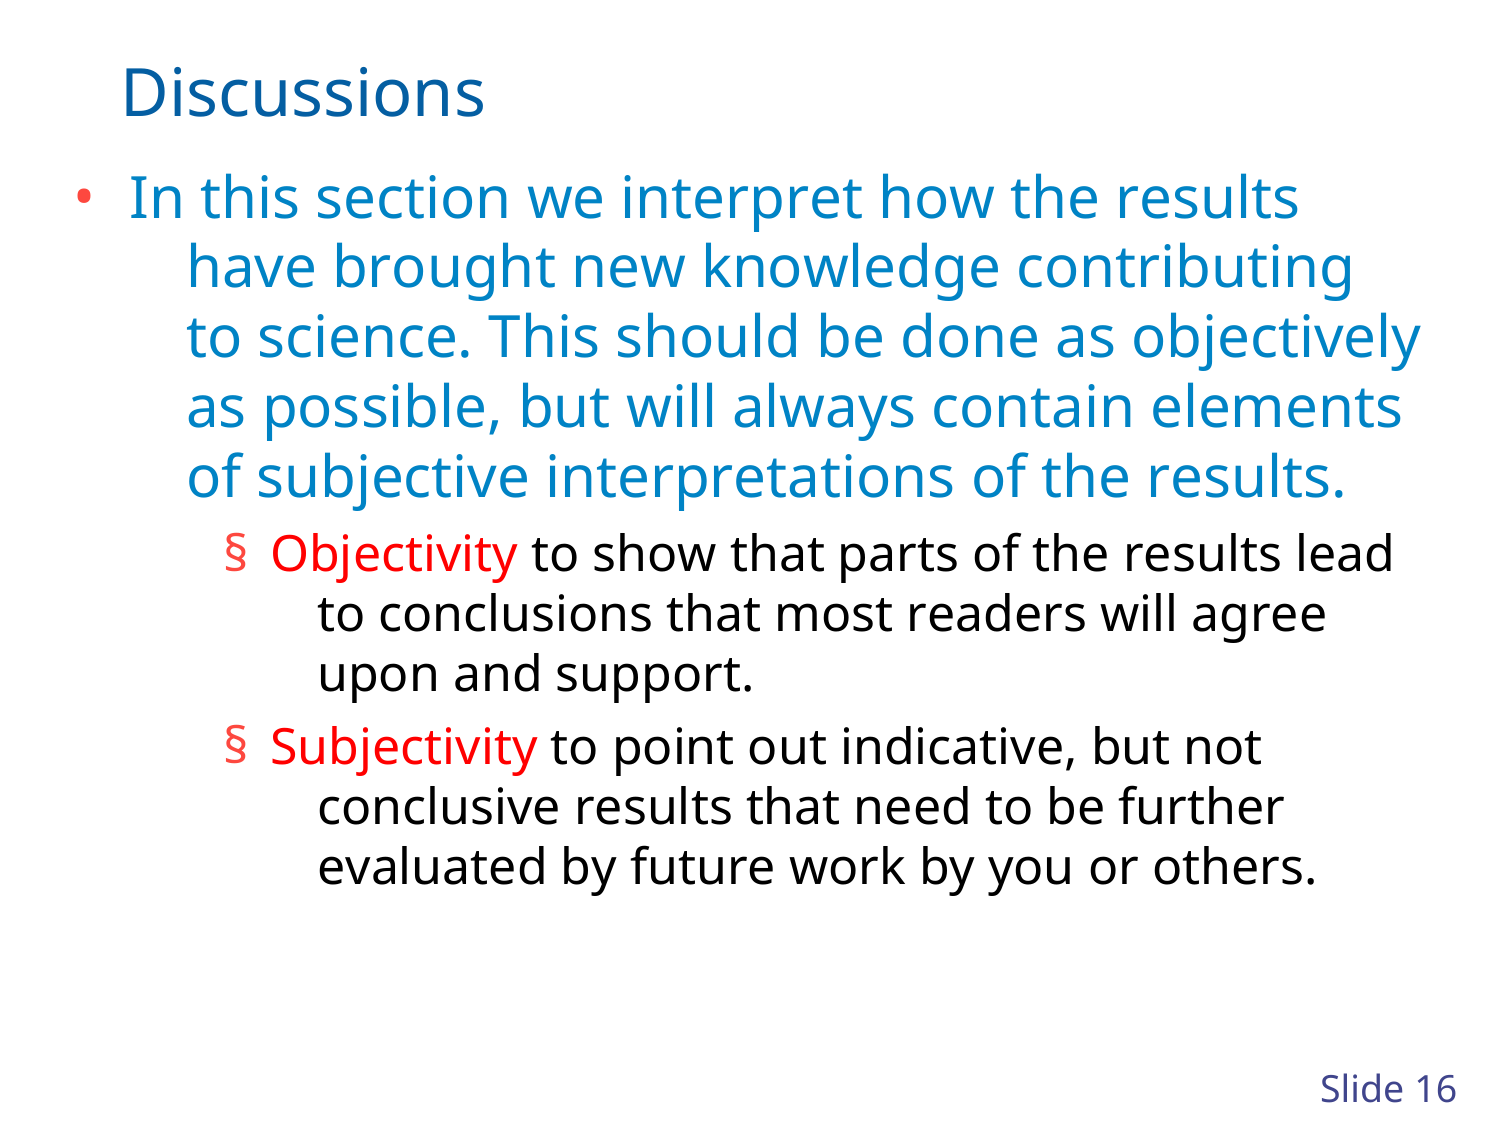

# Discussions
In this section we interpret how the results have brought new knowledge contributing to science. This should be done as objectively as possible, but will always contain elements of subjective interpretations of the results.
Objectivity to show that parts of the results lead to conclusions that most readers will agree upon and support.
Subjectivity to point out indicative, but not conclusive results that need to be further evaluated by future work by you or others.